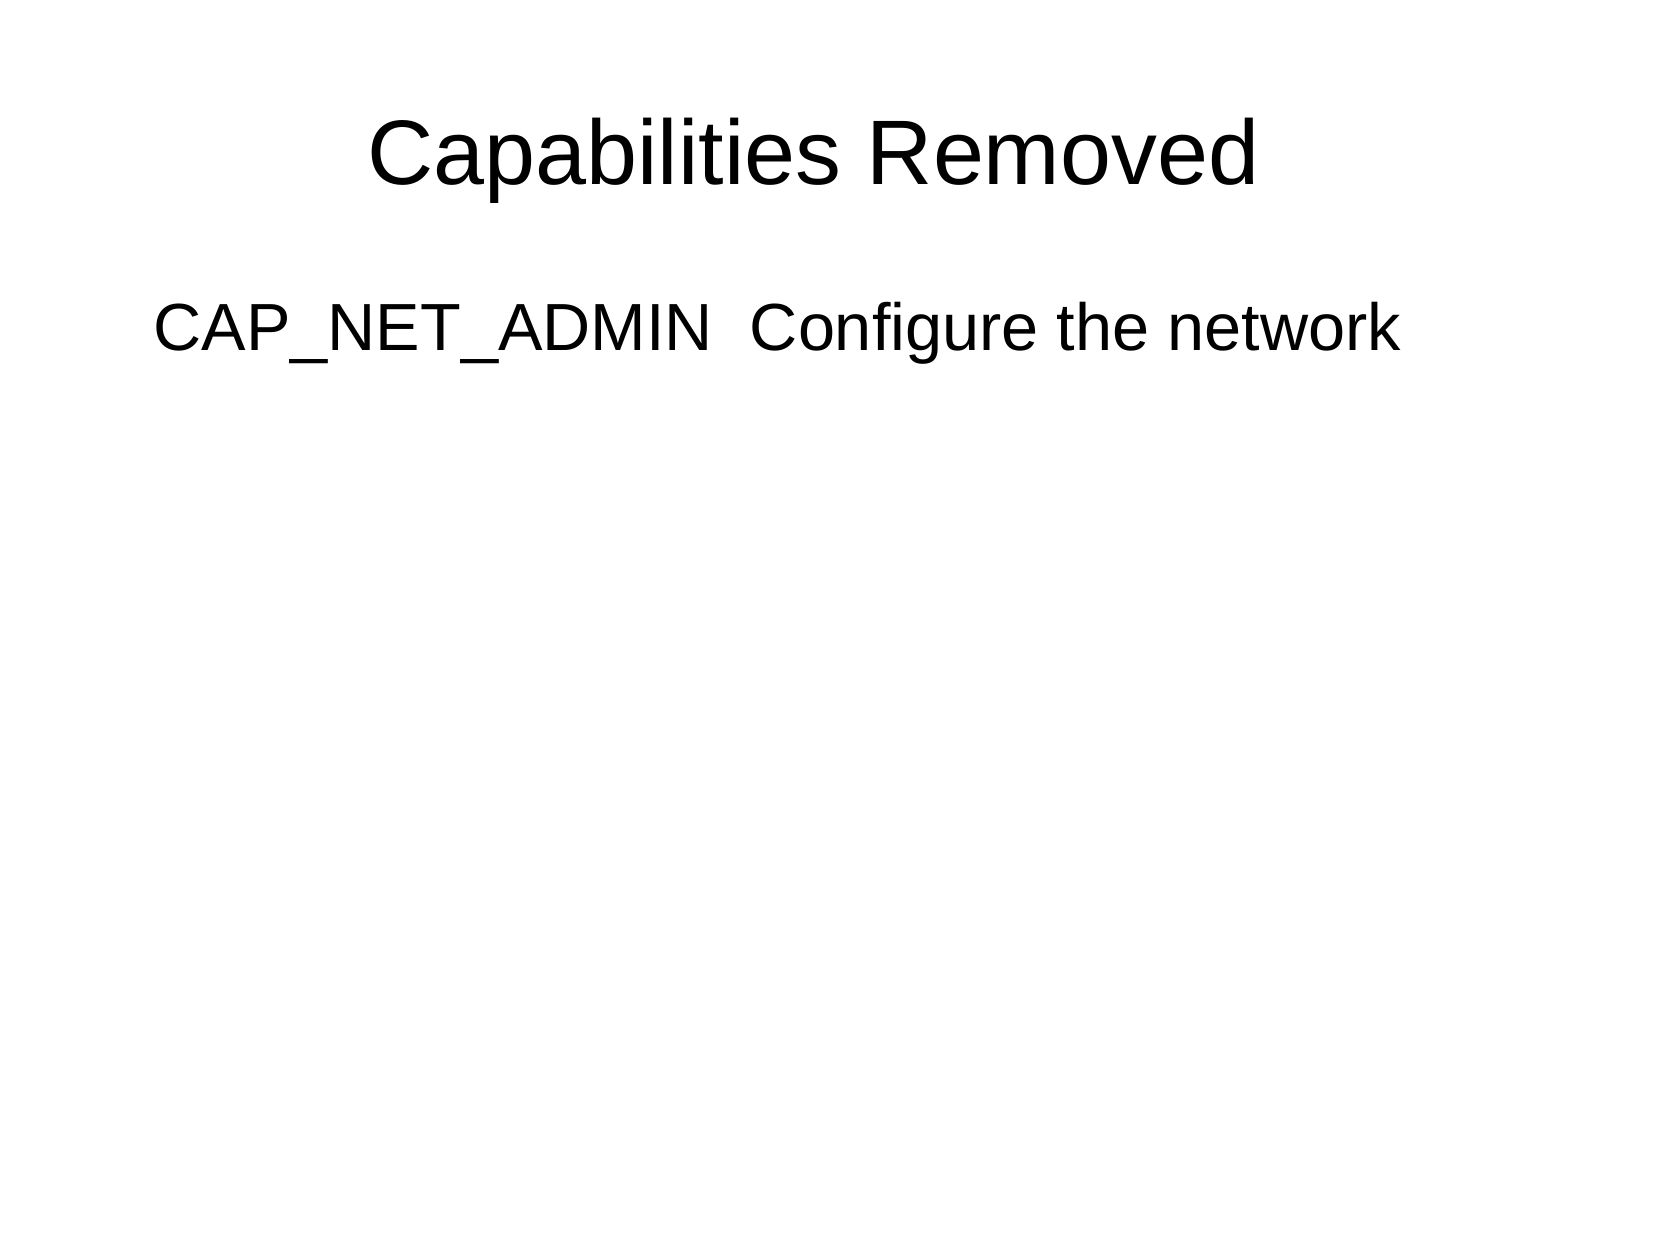

# Capabilities Removed
CAP_NET_ADMIN Configure the network